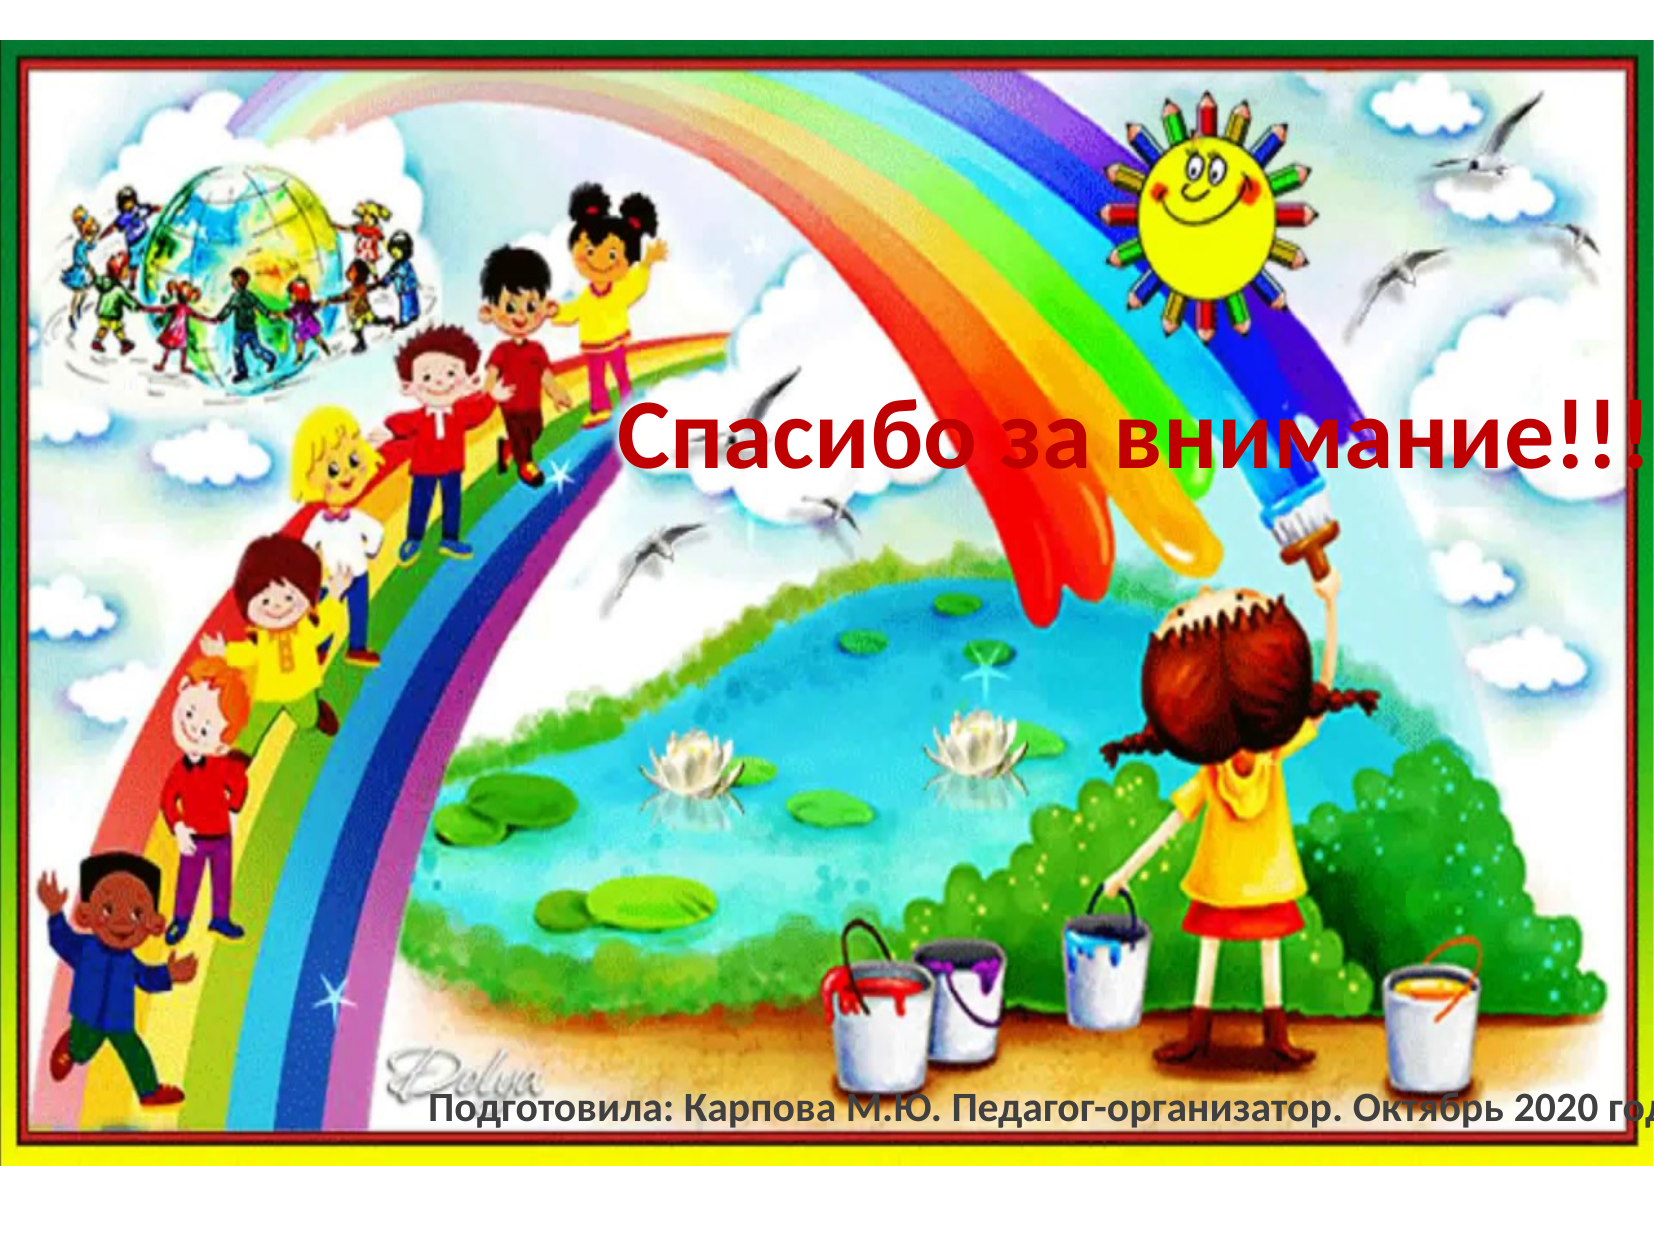

Спасибо за внимание!!!
Подготовила: Карпова М.Ю. Педагог-организатор. Октябрь 2020 год.